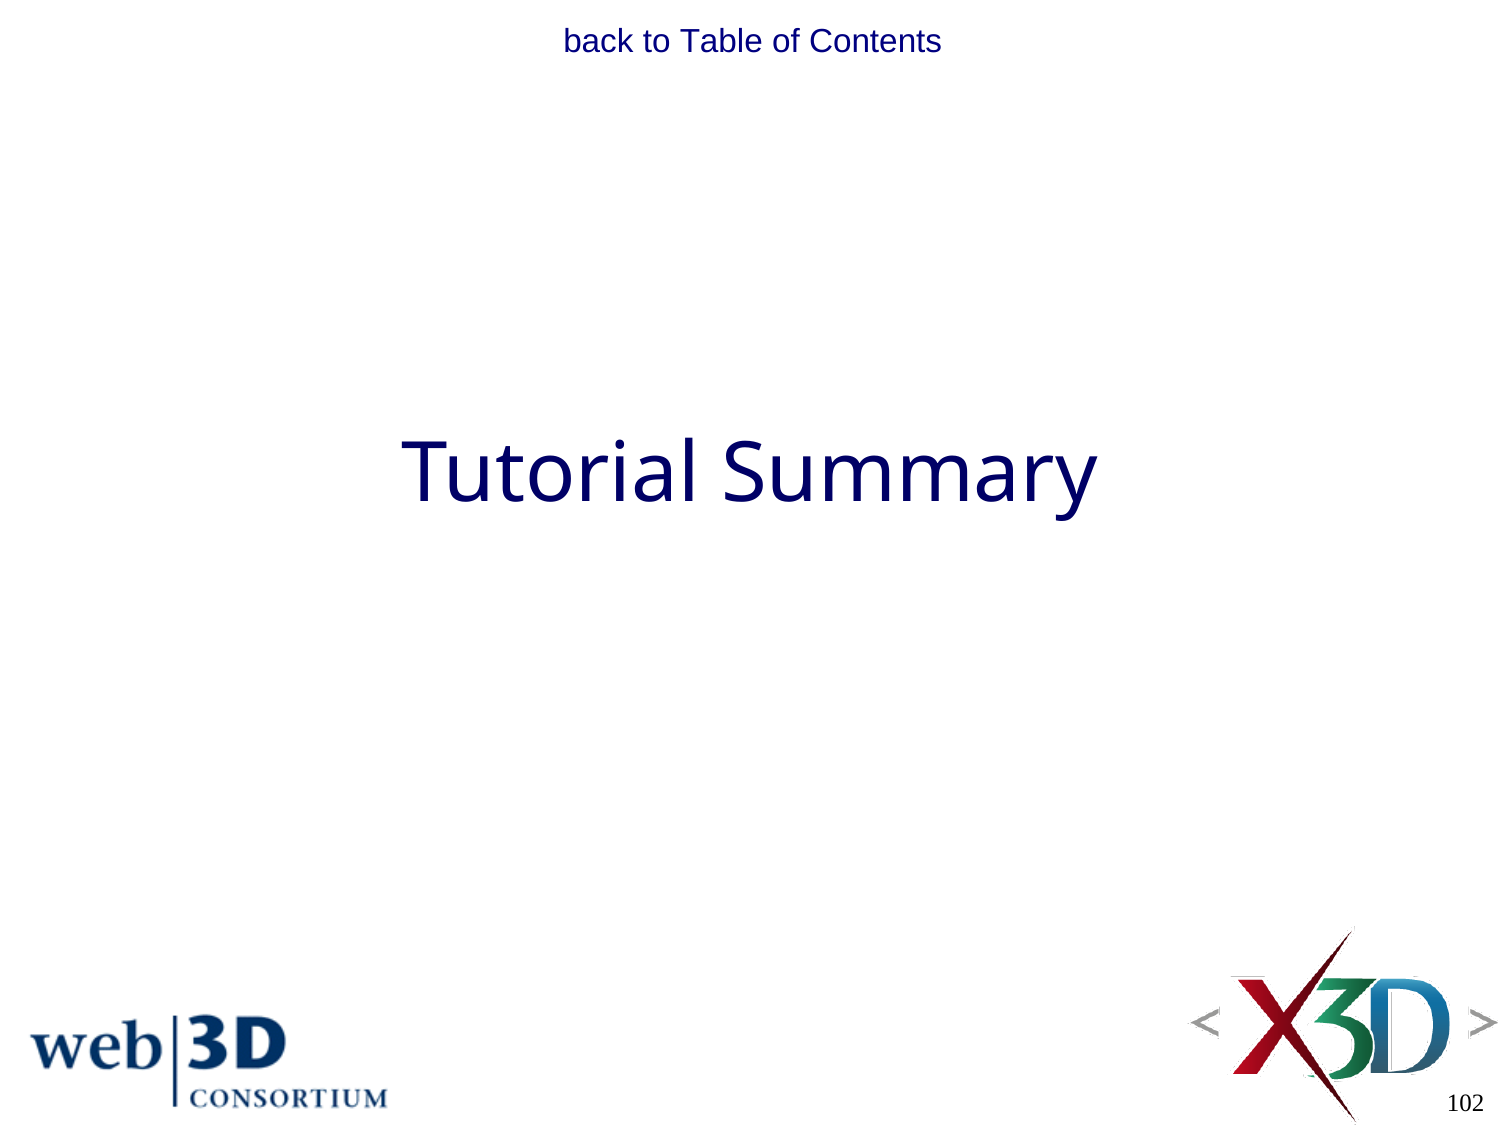

back to Table of Contents
# Tutorial Summary